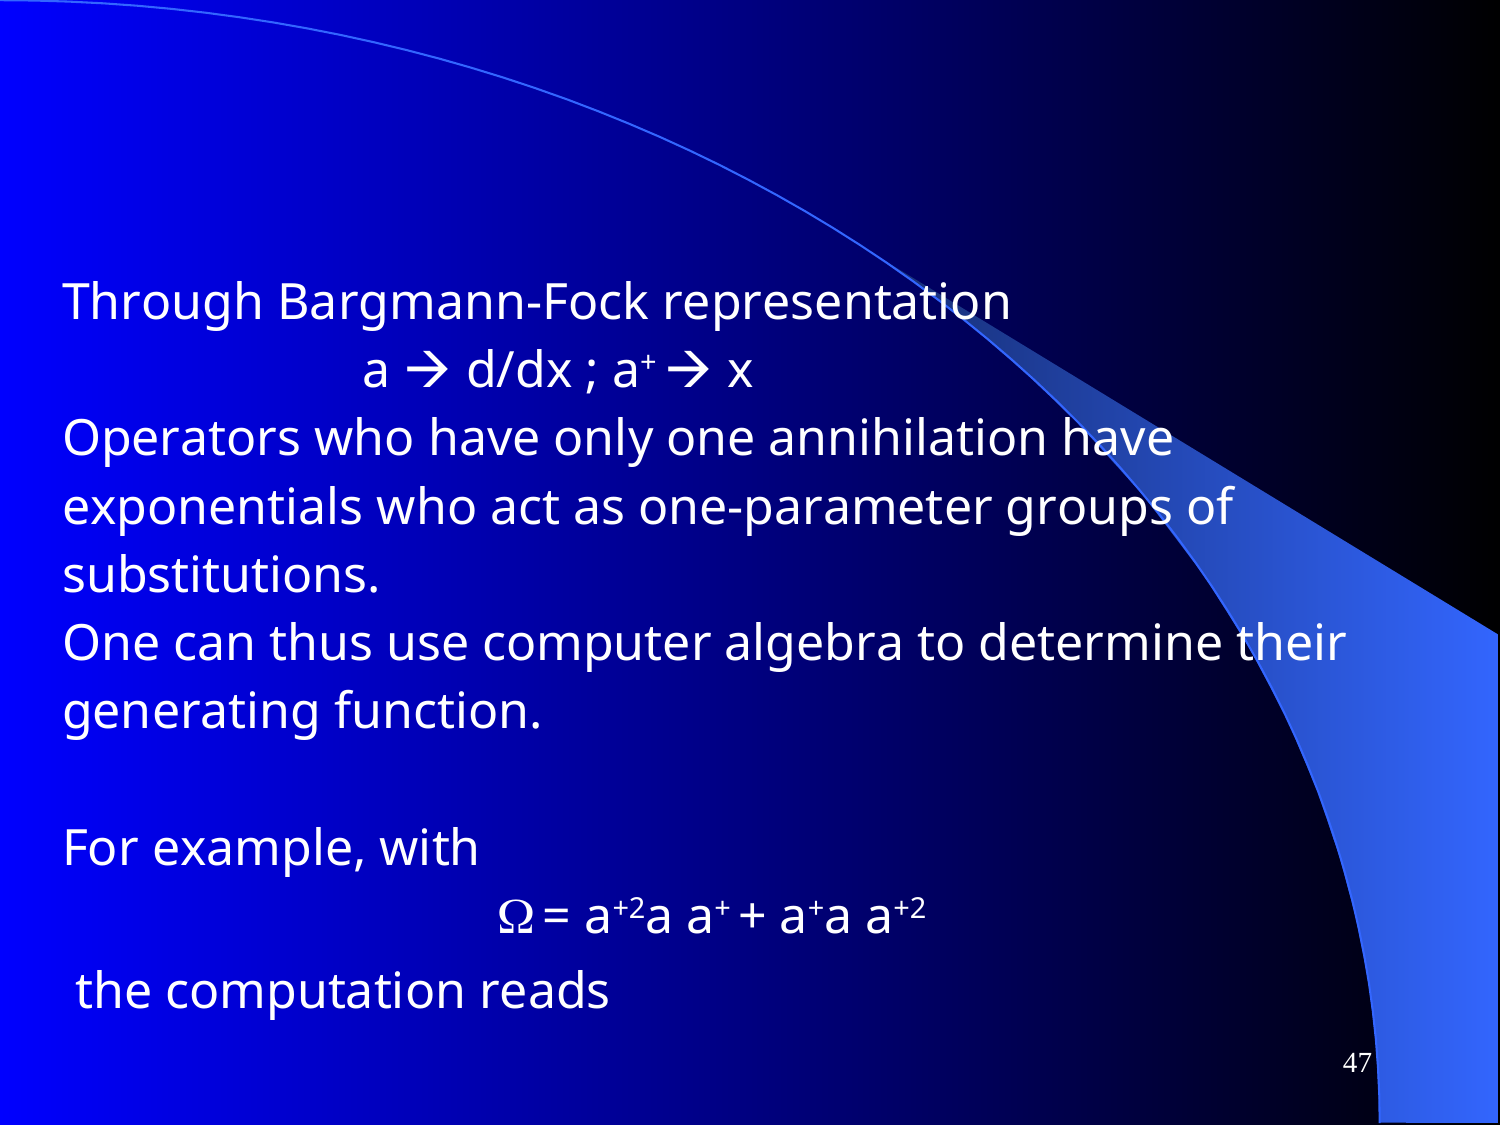

Through Bargmann-Fock representation
		a  d/dx ; a+  x
Operators who have only one annihilation have
exponentials who act as one-parameter groups of
substitutions.
One can thus use computer algebra to determine their
generating function.
For example, with
 = a+2a a+ + a+a a+2
 the computation reads
47